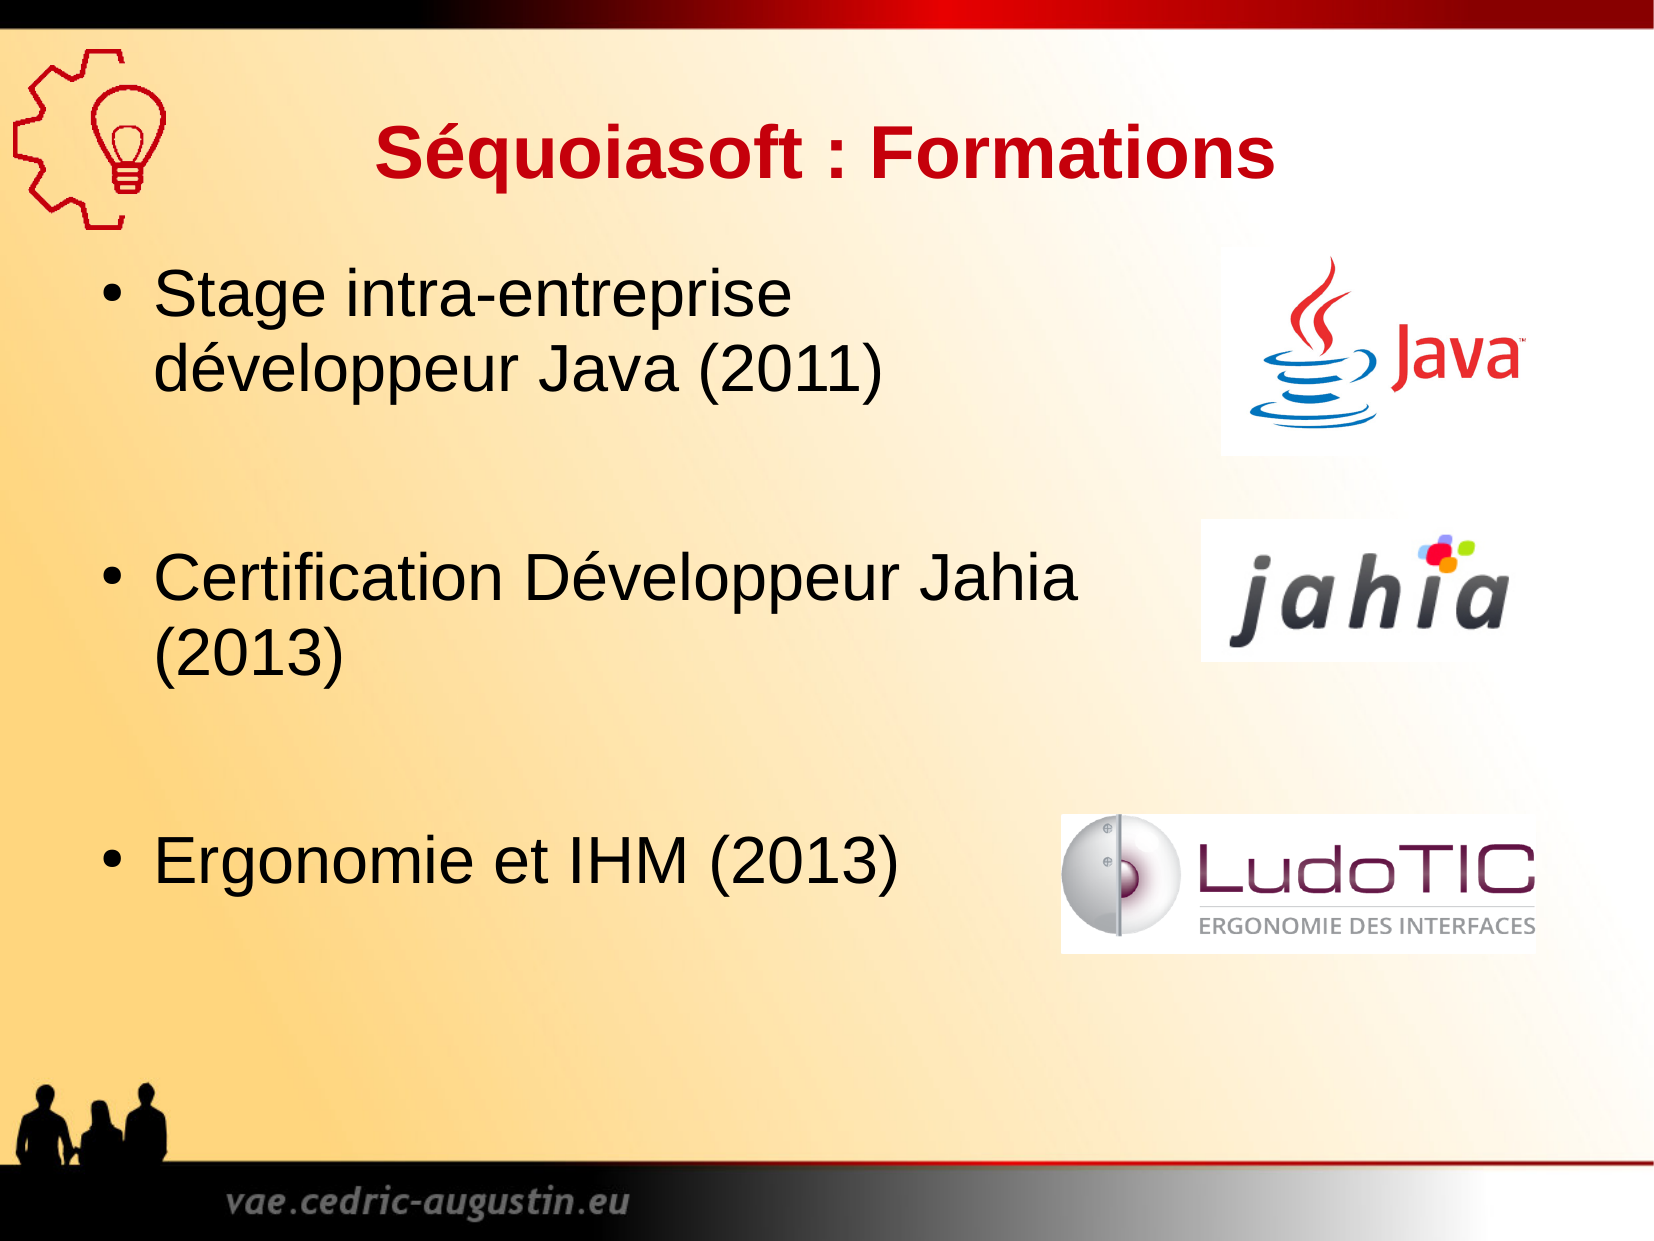

# Séquoiasoft : Formations
Stage intra-entreprise développeur Java (2011)
Certification Développeur Jahia (2013)
Ergonomie et IHM (2013)